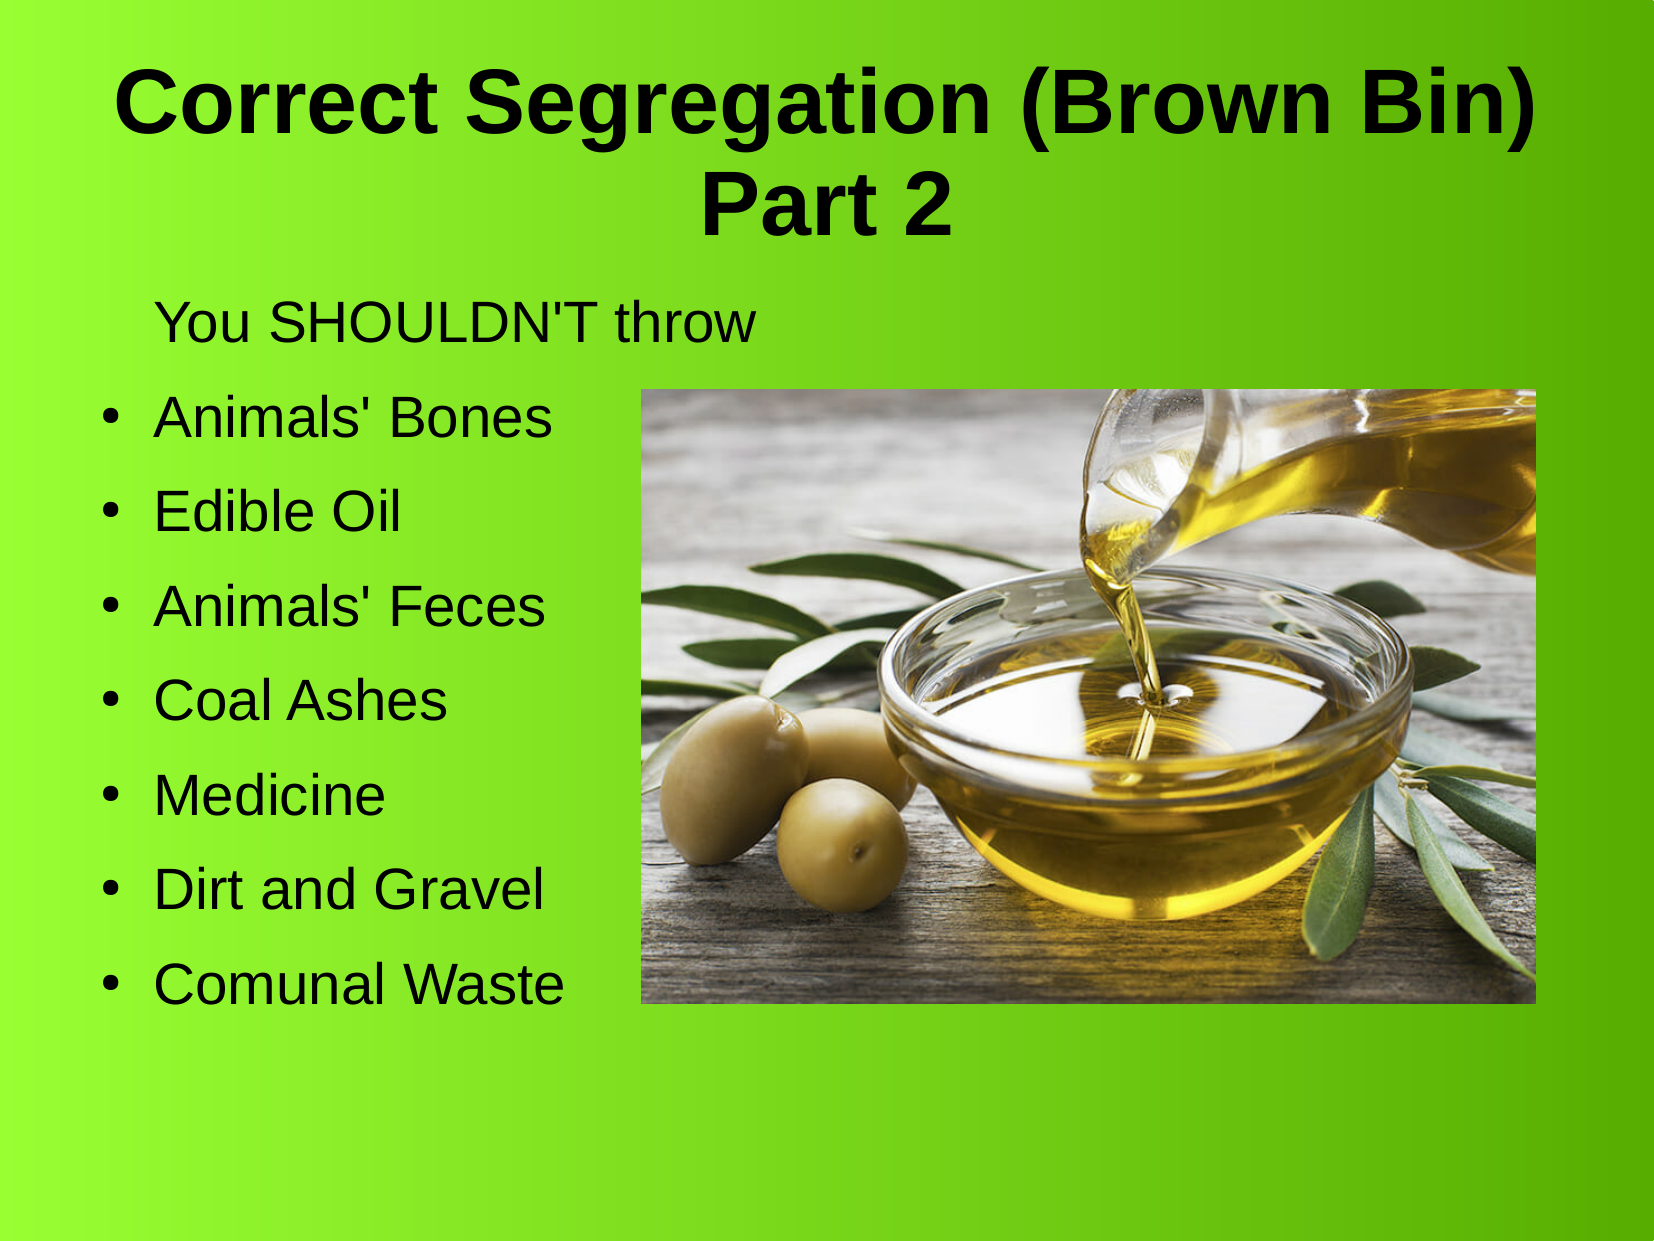

# Correct Segregation (Brown Bin) Part 2
You SHOULDN'T throw
Animals' Bones
Edible Oil
Animals' Feces
Coal Ashes
Medicine
Dirt and Gravel
Comunal Waste